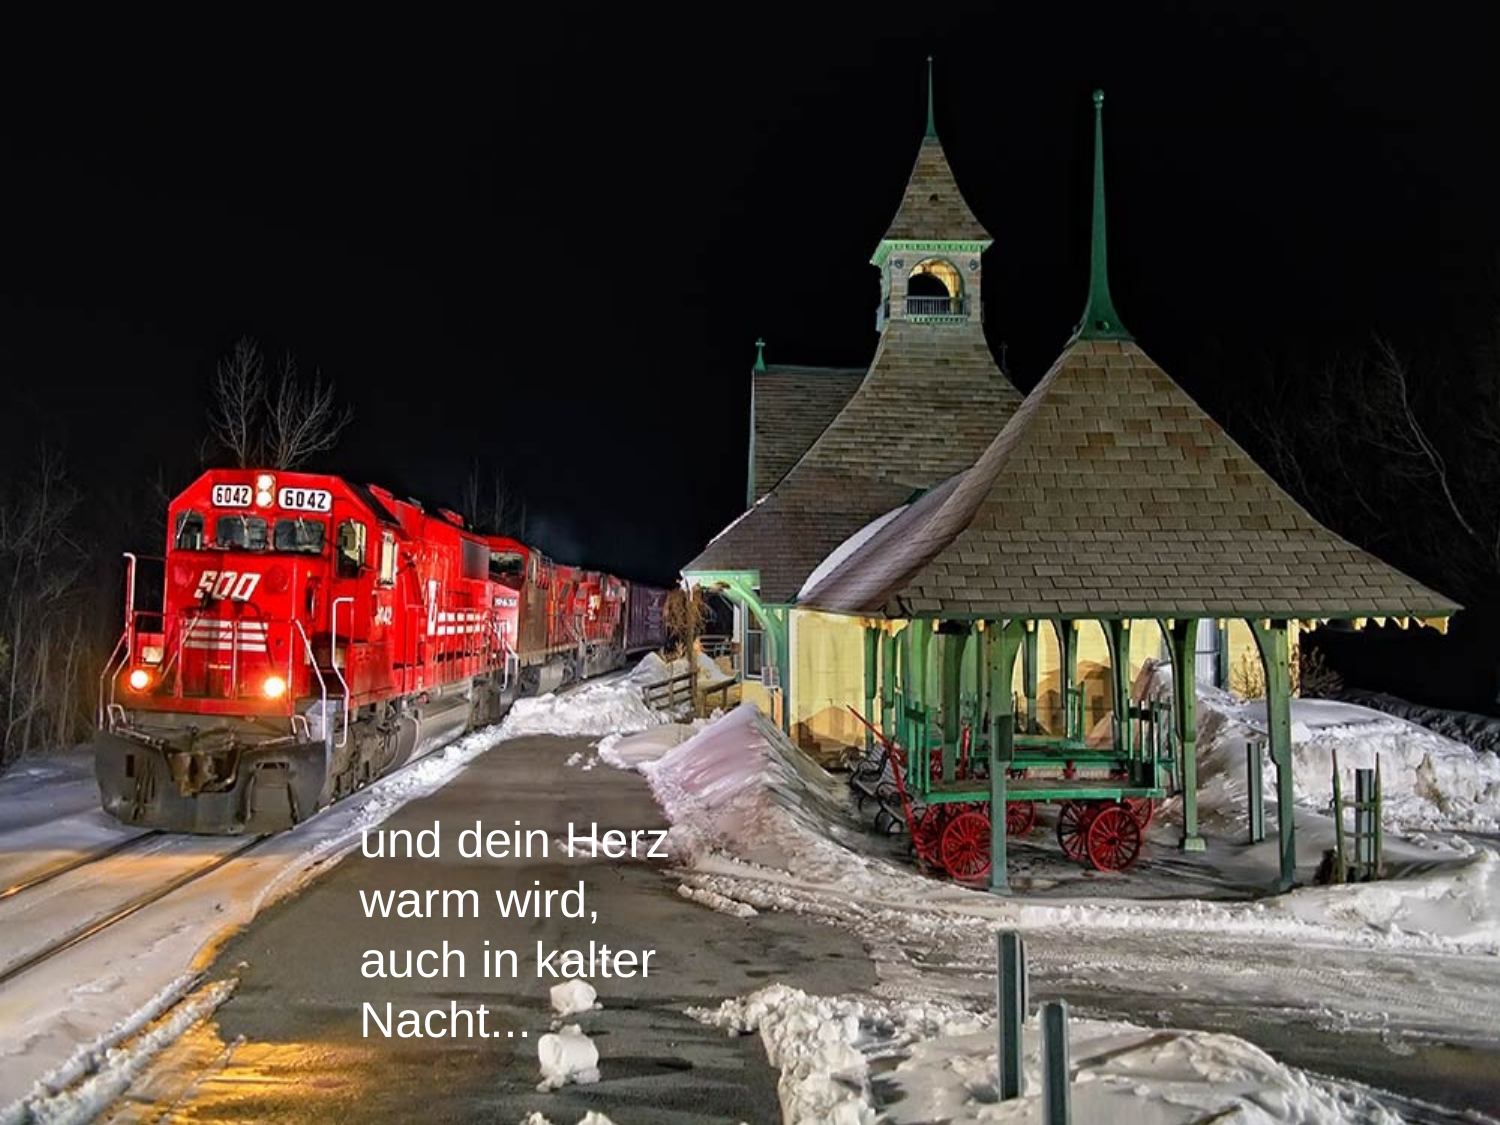

#
und dein Herz warm wird,
auch in kalter Nacht...